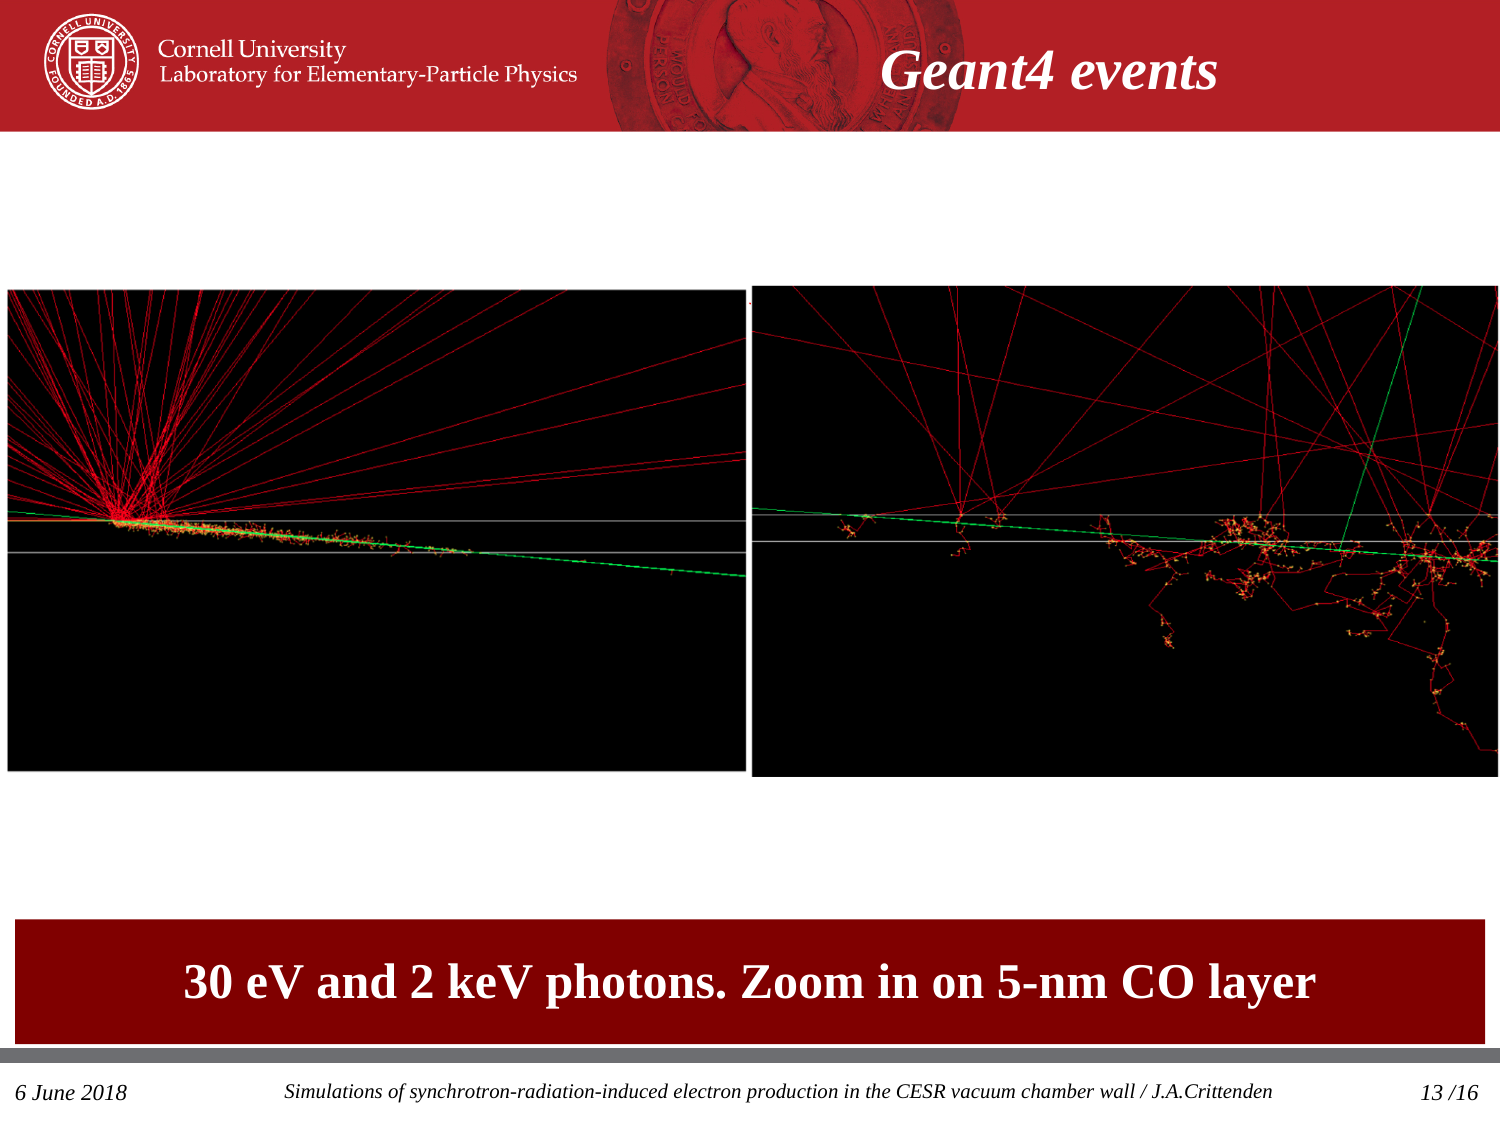

# Geant4 events
30 eV and 2 keV photons. Zoom in on 5-nm CO layer